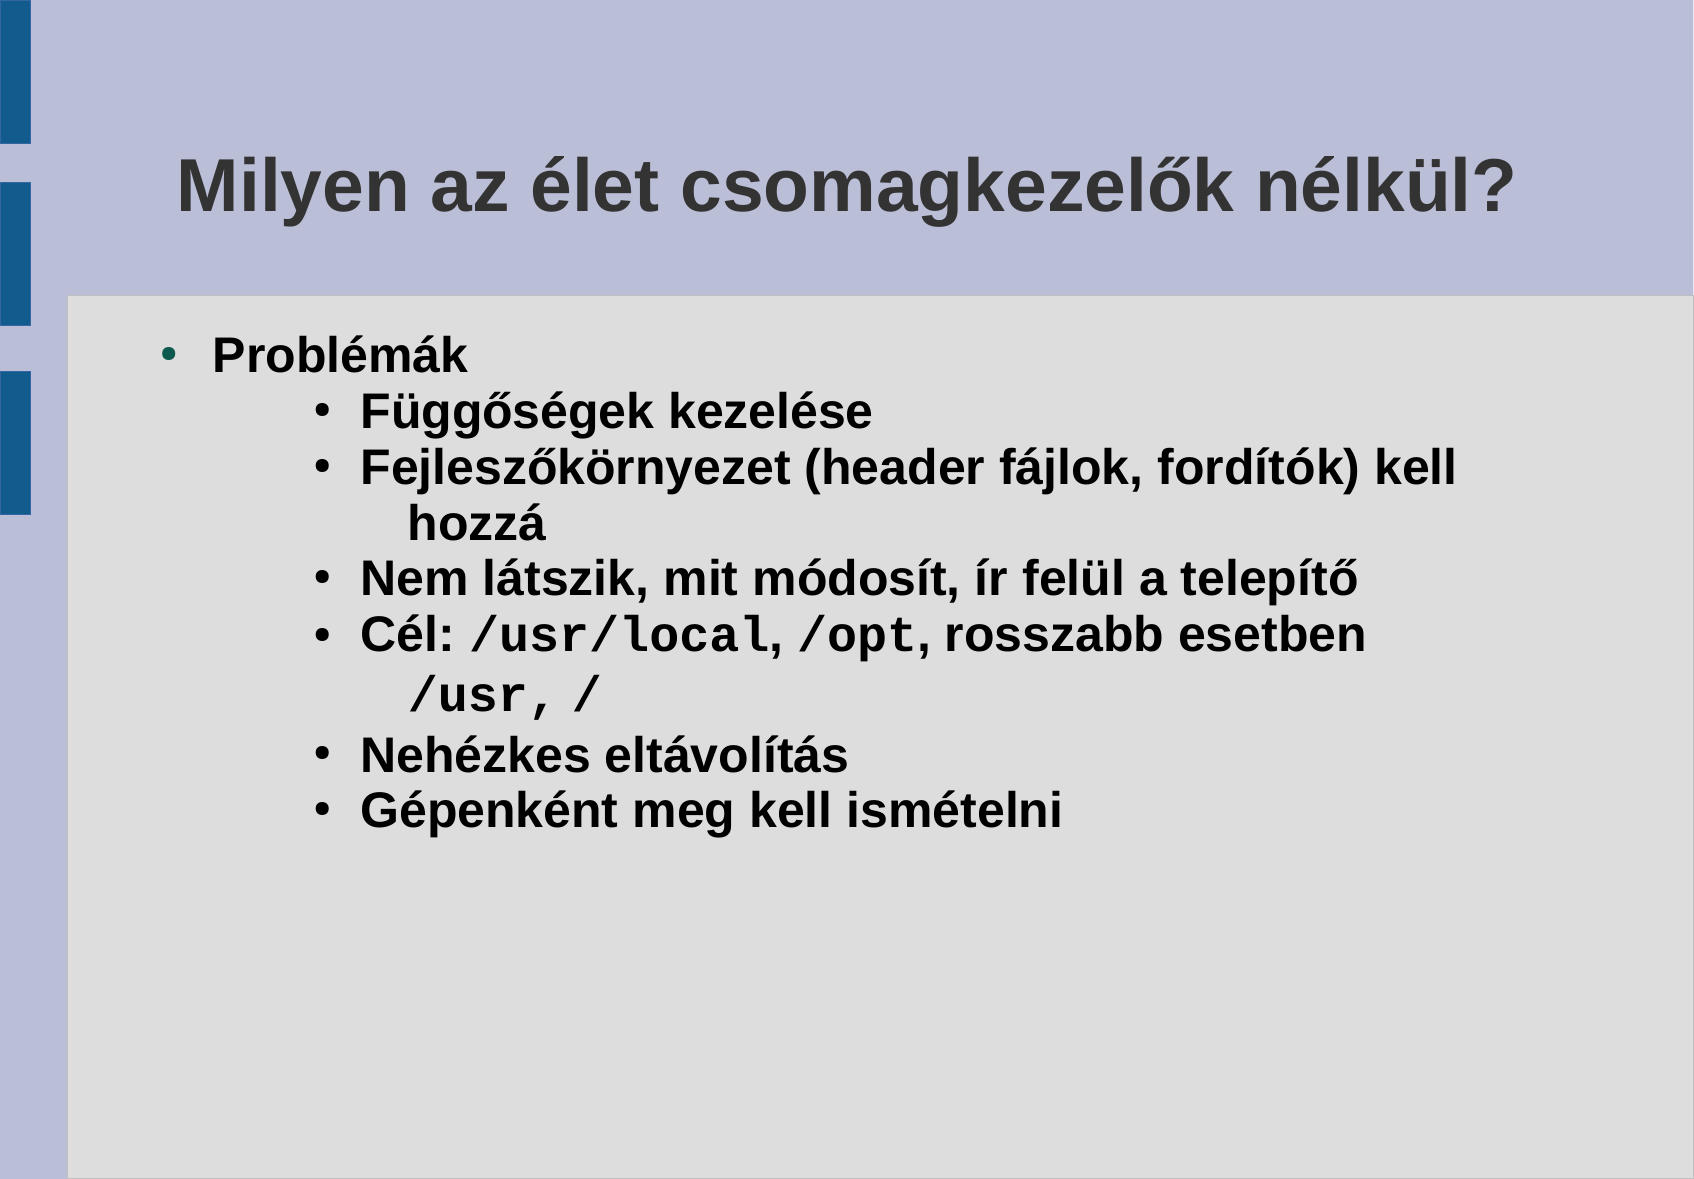

# Milyen az élet csomagkezelők nélkül?
Problémák
Függőségek kezelése
Fejleszőkörnyezet (header fájlok, fordítók) kell hozzá
Nem látszik, mit módosít, ír felül a telepítő
Cél: /usr/local, /opt, rosszabb esetben /usr, /
Nehézkes eltávolítás
Gépenként meg kell ismételni